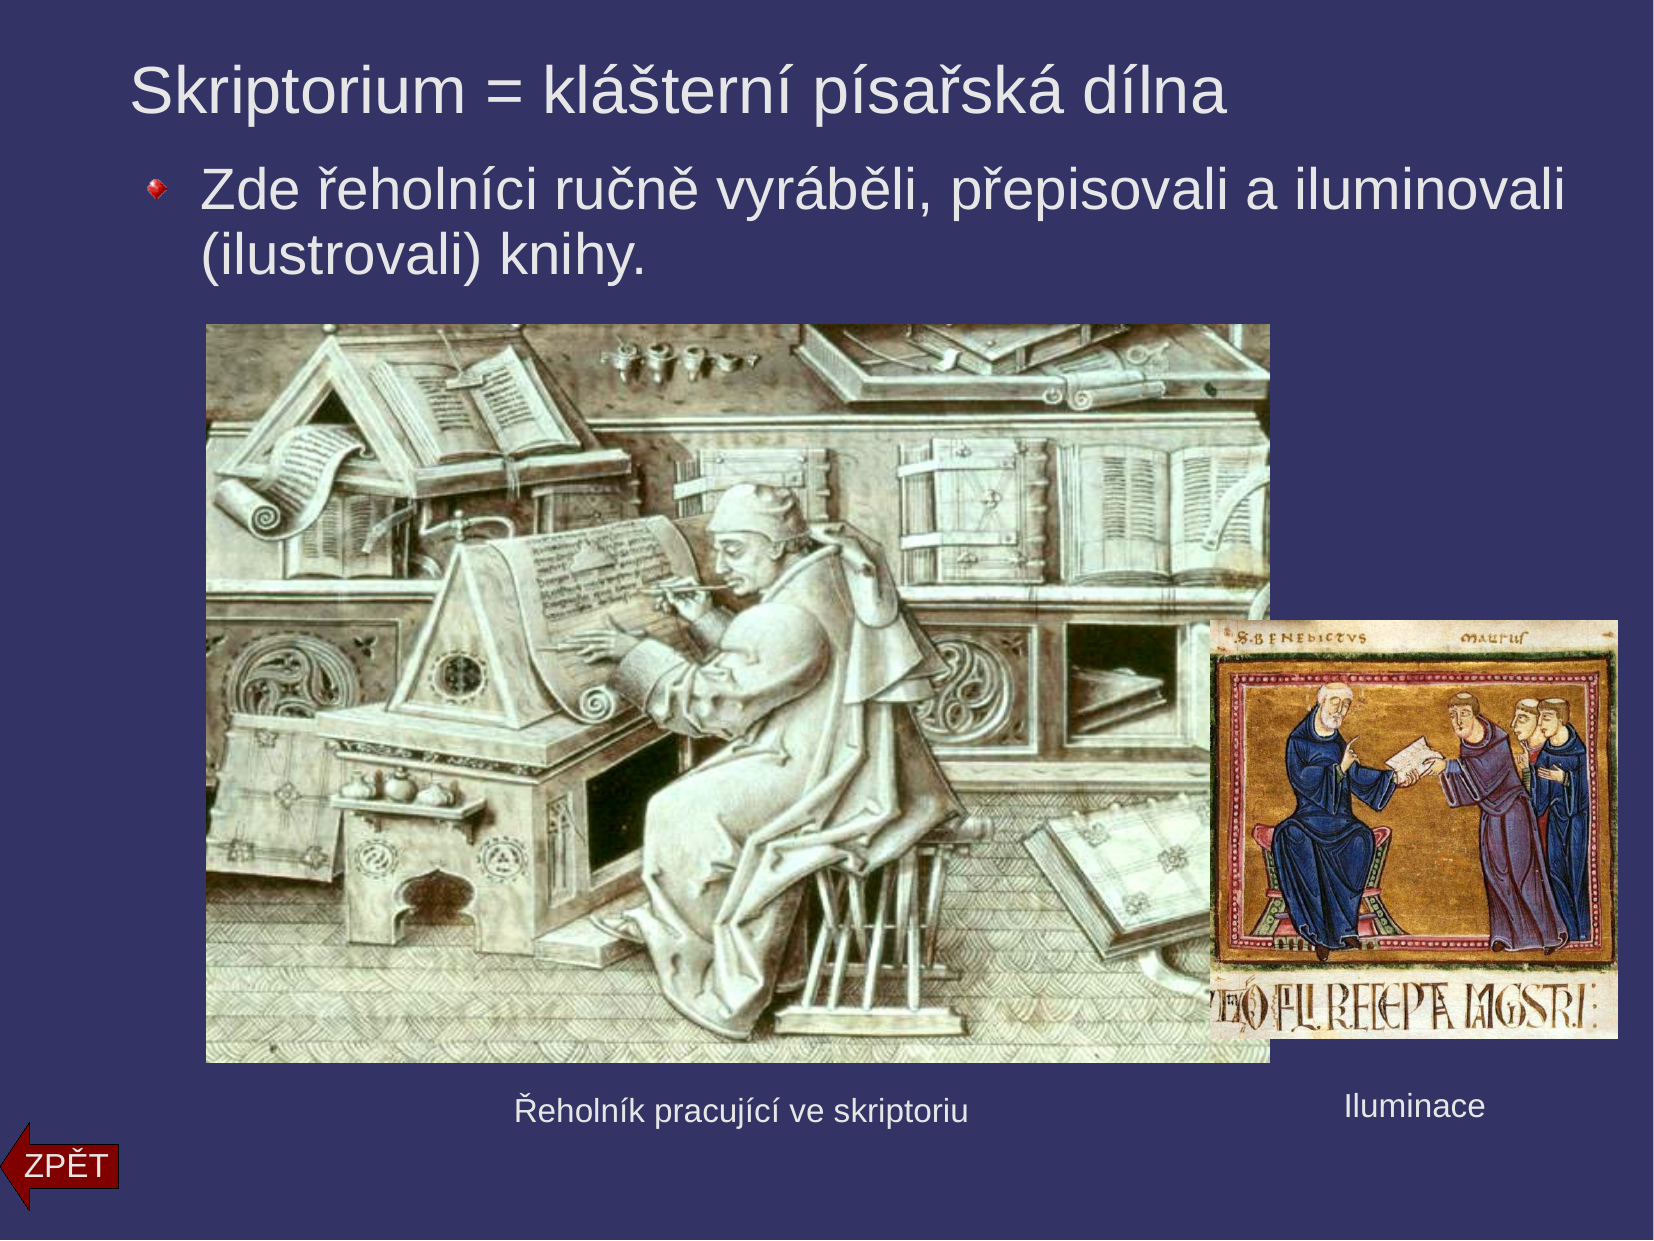

# Skriptorium = klášterní písařská dílna
Zde řeholníci ručně vyráběli, přepisovali a iluminovali (ilustrovali) knihy.
Iluminace
Řeholník pracující ve skriptoriu
ZPĚT